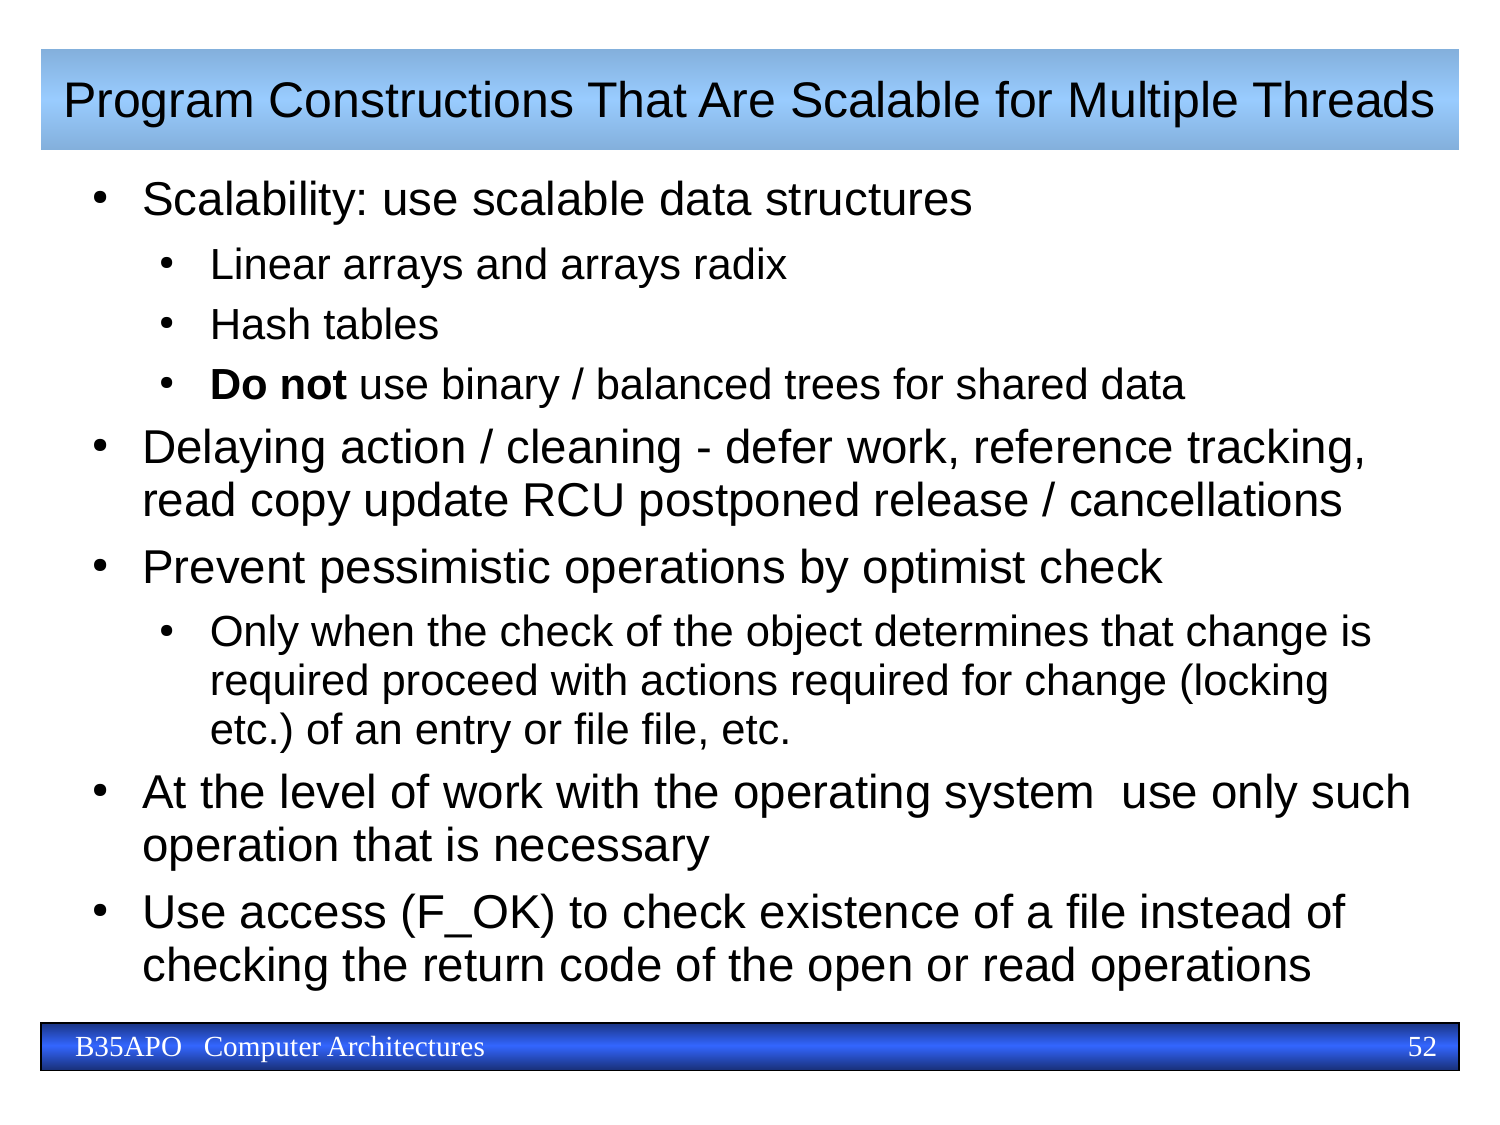

# Program Constructions That Are Scalable for Multiple Threads
Scalability: use scalable data structures
Linear arrays and arrays radix
Hash tables
Do not use binary / balanced trees for shared data
Delaying action / cleaning - defer work, reference tracking, read copy update RCU postponed release / cancellations
Prevent pessimistic operations by optimist check
Only when the check of the object determines that change is required proceed with actions required for change (locking etc.) of an entry or file file, etc.
At the level of work with the operating system use only such operation that is necessary
Use access (F_OK) to check existence of a file instead of checking the return code of the open or read operations
B35APO Computer Architectures
52